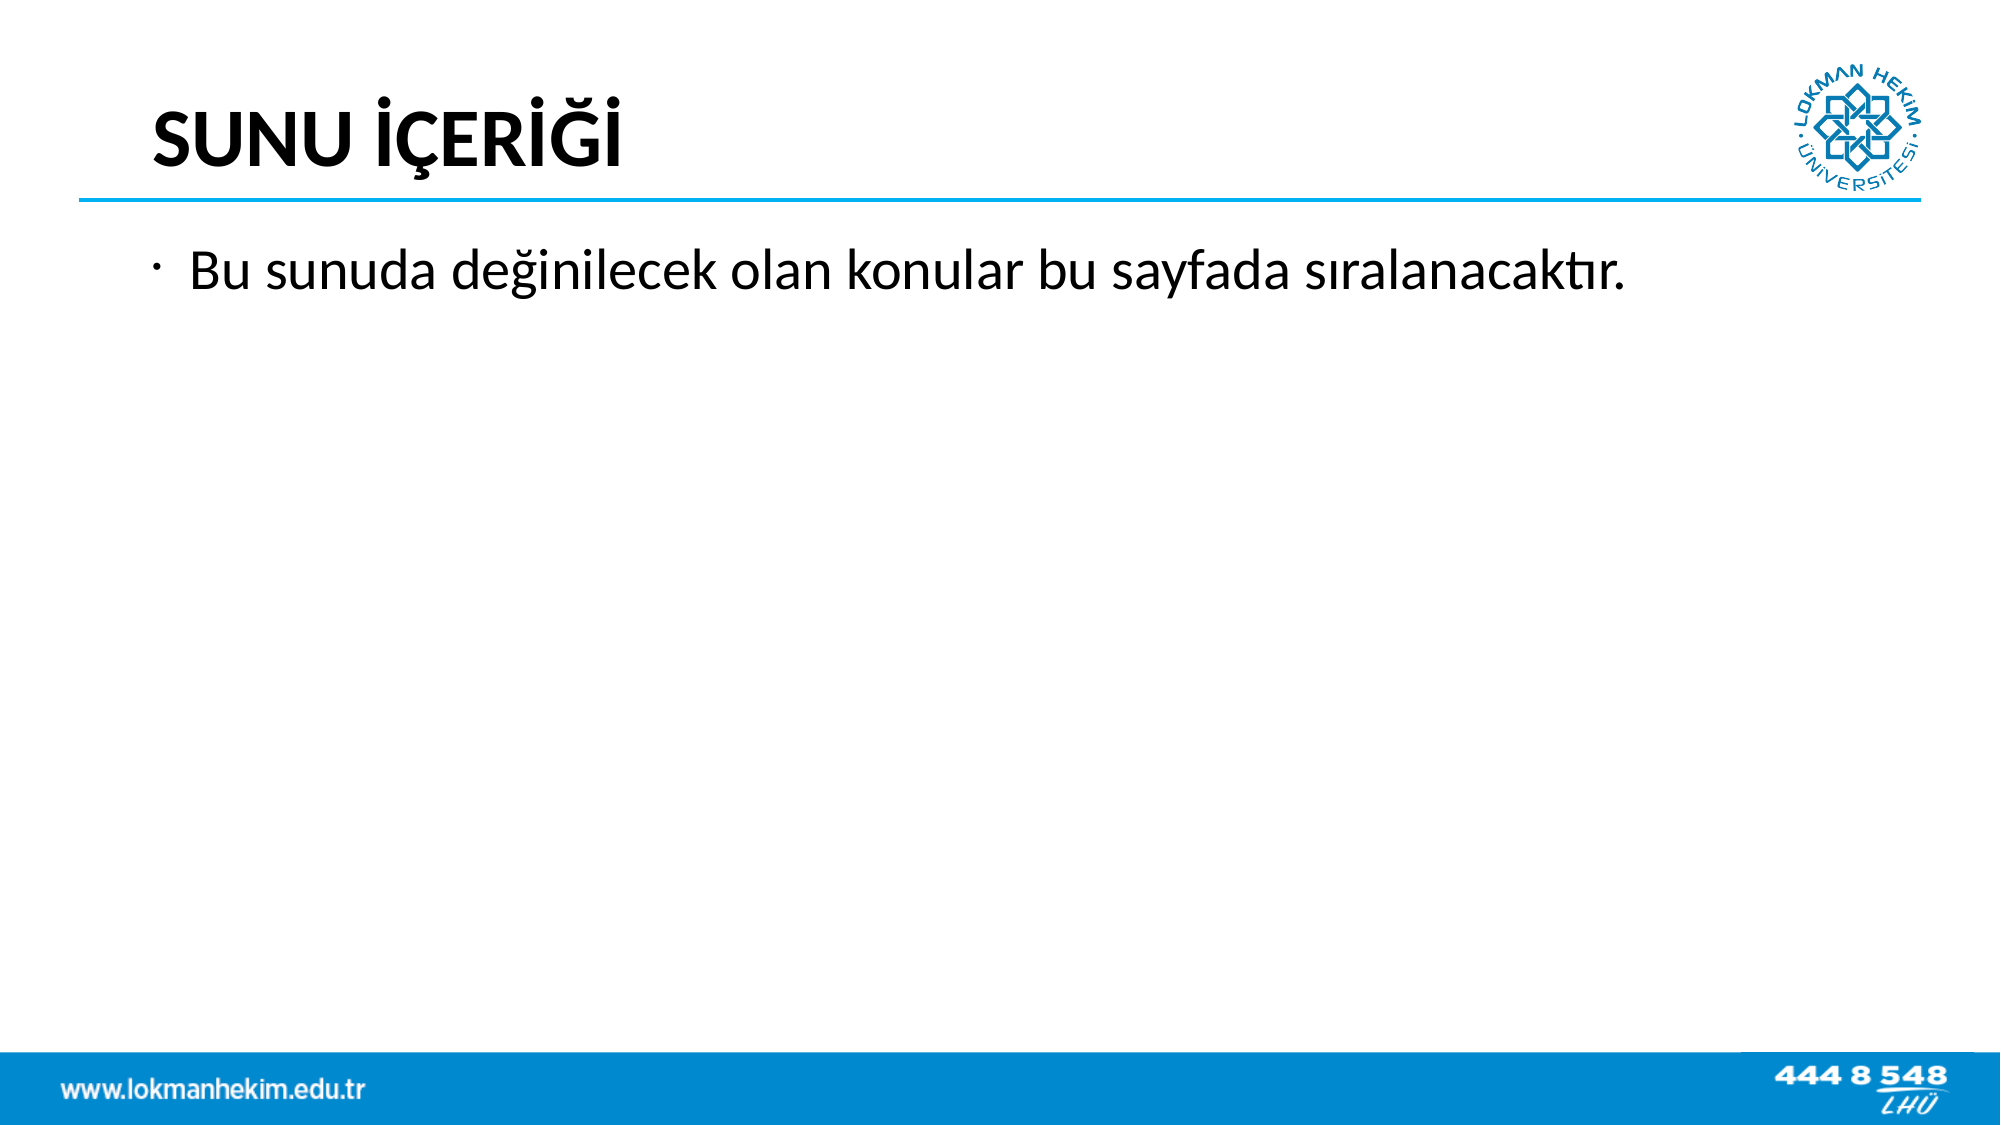

SUNU İÇERİĞİ
# Bu sunuda değinilecek olan konular bu sayfada sıralanacaktır.